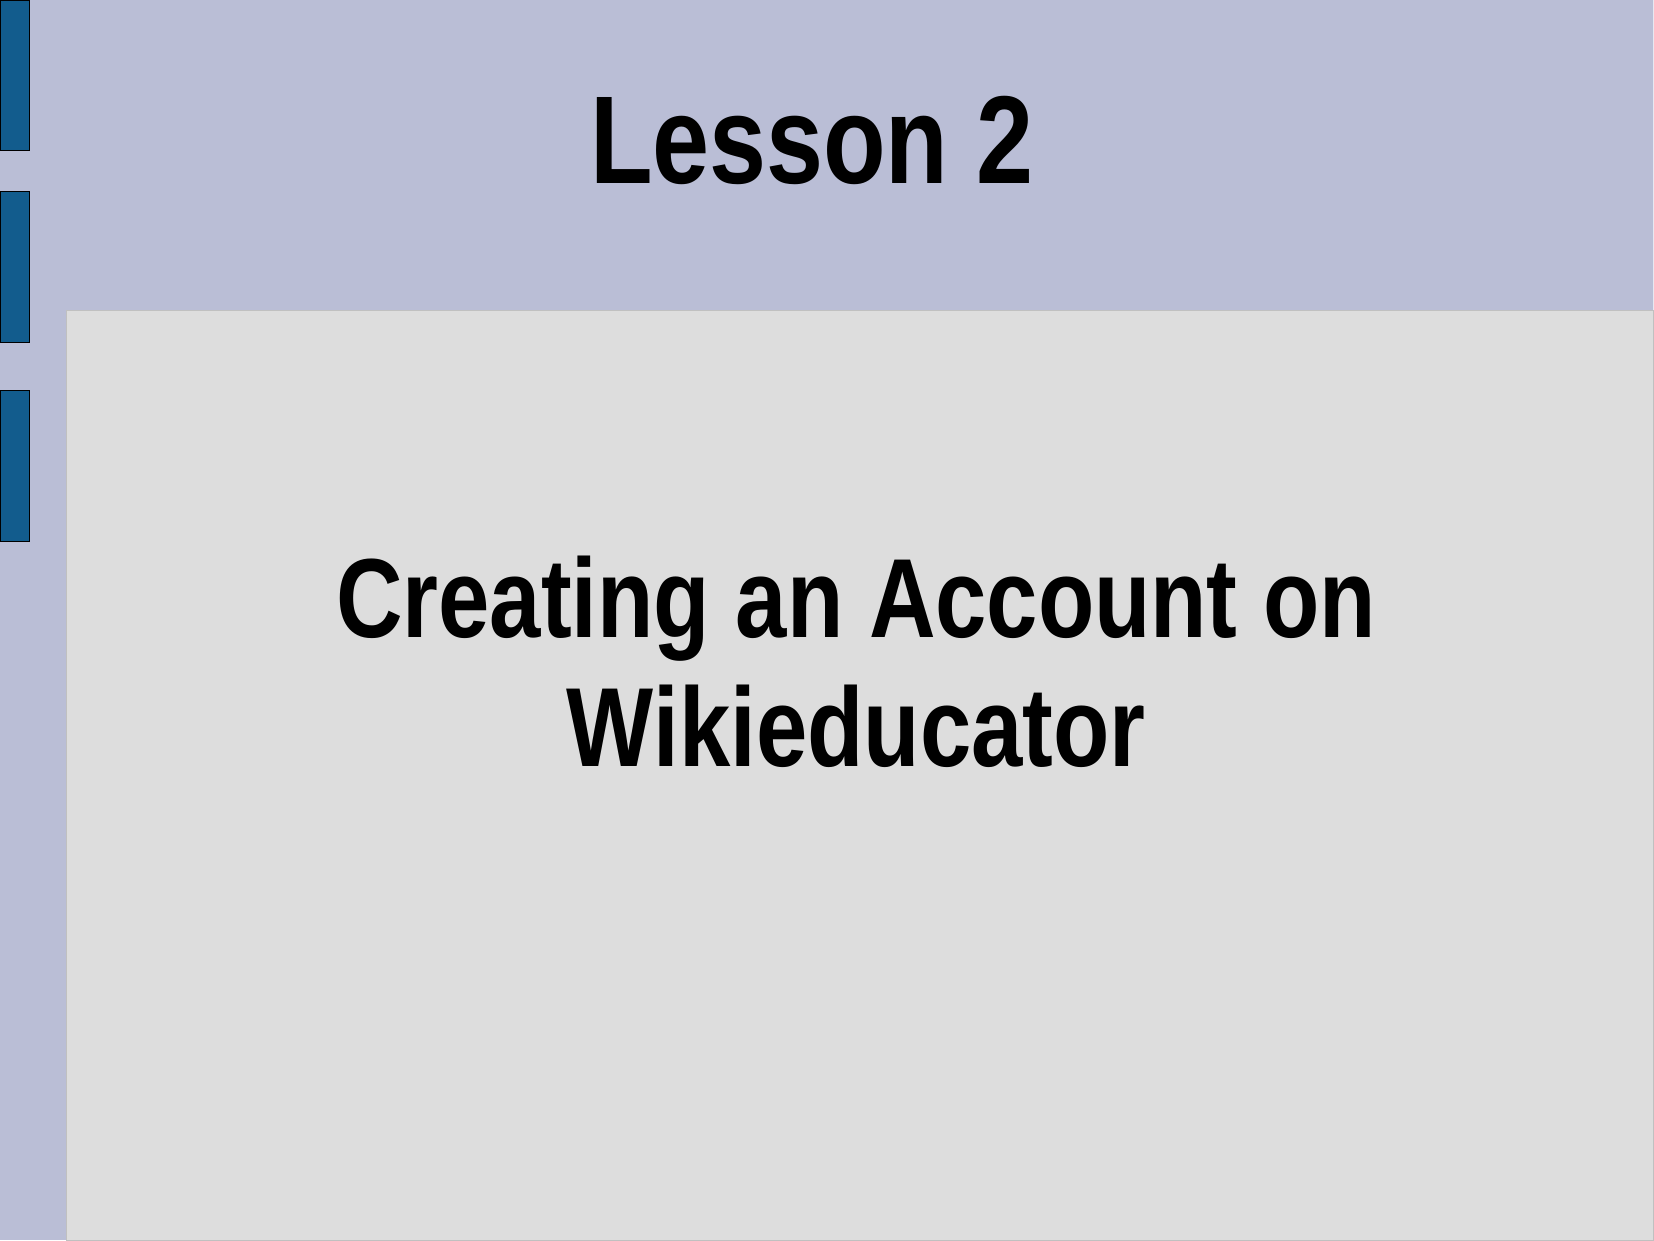

Lesson 2
Creating an Account on Wikieducator